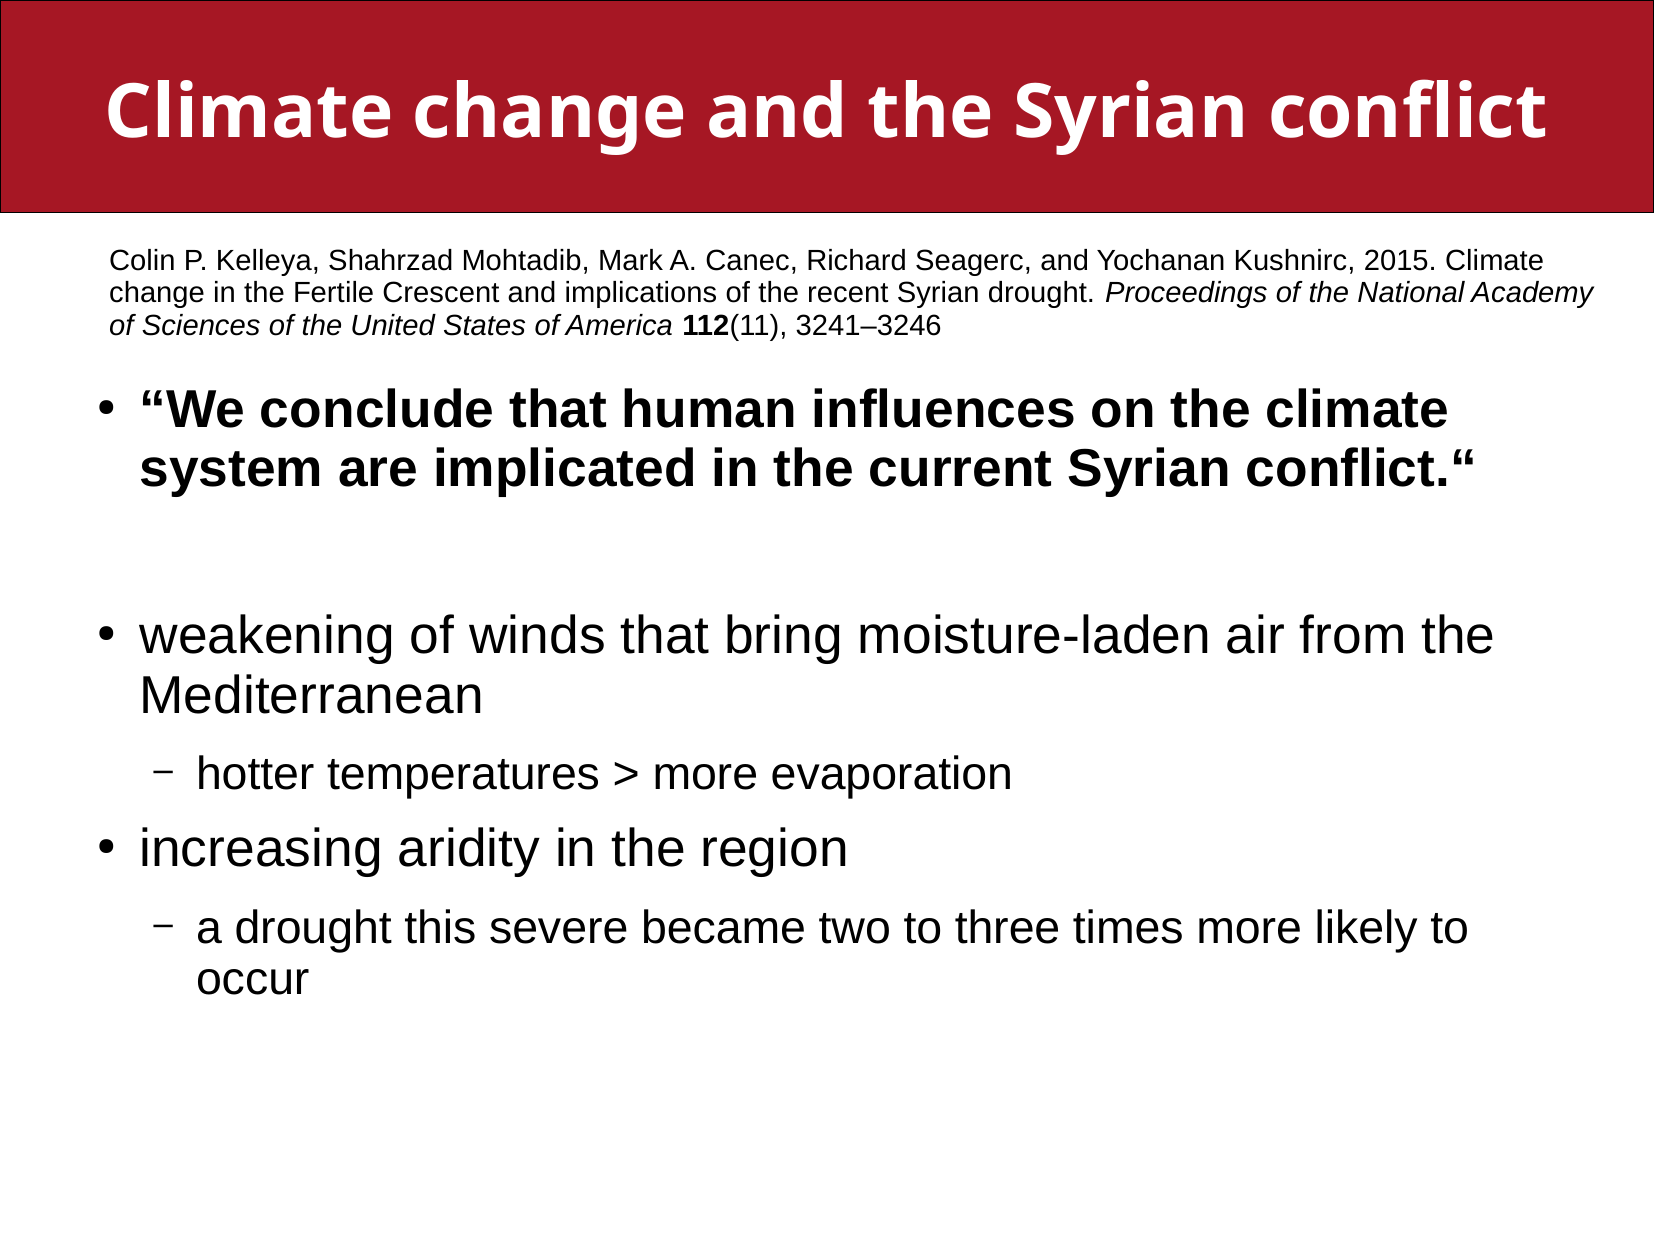

# Climate change and the Syrian conflict
Colin P. Kelleya, Shahrzad Mohtadib, Mark A. Canec, Richard Seagerc, and Yochanan Kushnirc, 2015. Climate change in the Fertile Crescent and implications of the recent Syrian drought. Proceedings of the National Academy of Sciences of the United States of America 112(11), 3241–3246
“We conclude that human influences on the climate system are implicated in the current Syrian conflict.“
weakening of winds that bring moisture-laden air from the Mediterranean
hotter temperatures > more evaporation
increasing aridity in the region
a drought this severe became two to three times more likely to occur